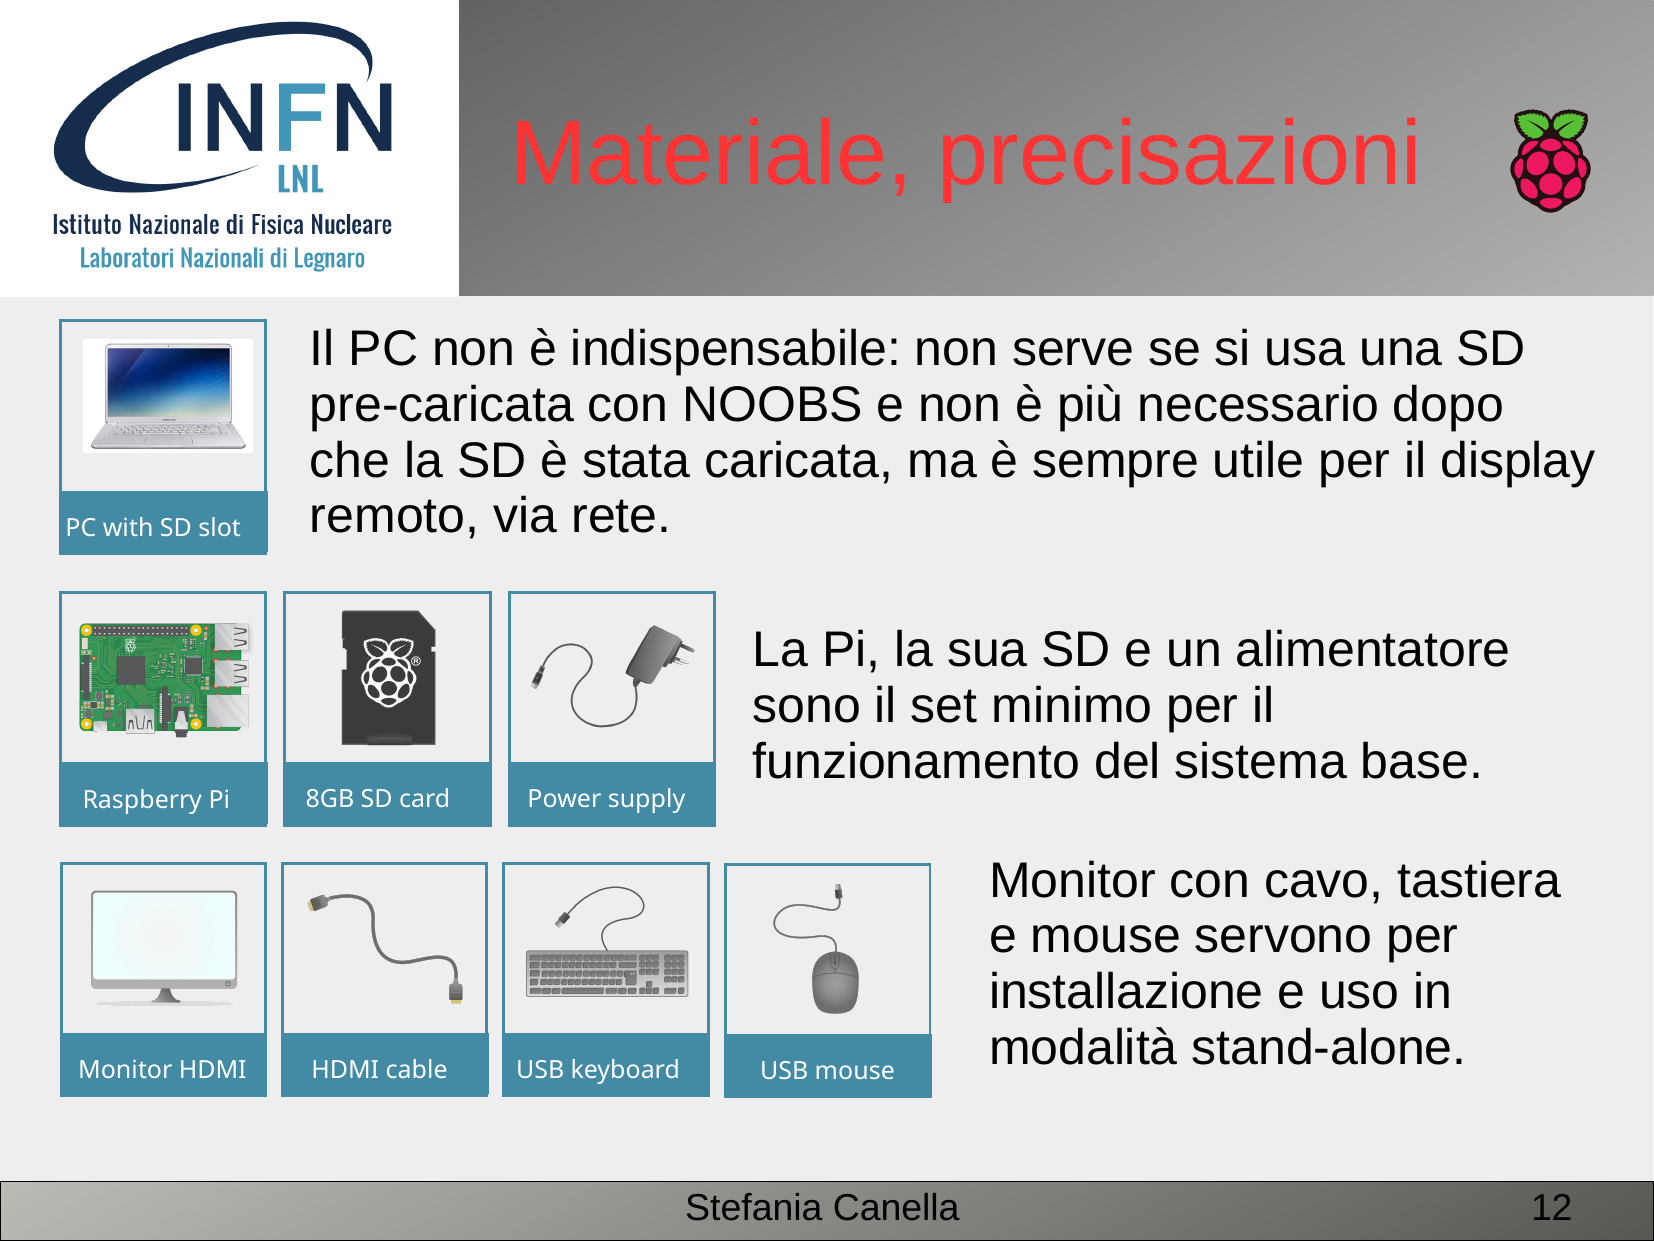

# Materiale, precisazioni
Il PC non è indispensabile: non serve se si usa una SD
pre-caricata con NOOBS e non è più necessario dopo
che la SD è stata caricata, ma è sempre utile per il display
remoto, via rete.
PC with SD slot
Raspberry Pi
8GB SD card
Power supply
La Pi, la sua SD e un alimentatore
sono il set minimo per il
funzionamento del sistema base.
Monitor con cavo, tastiera
e mouse servono per
installazione e uso in
modalità stand-alone.
Monitor HDMI
HDMI cable
USB keyboard
USB mouse
Stefania Canella